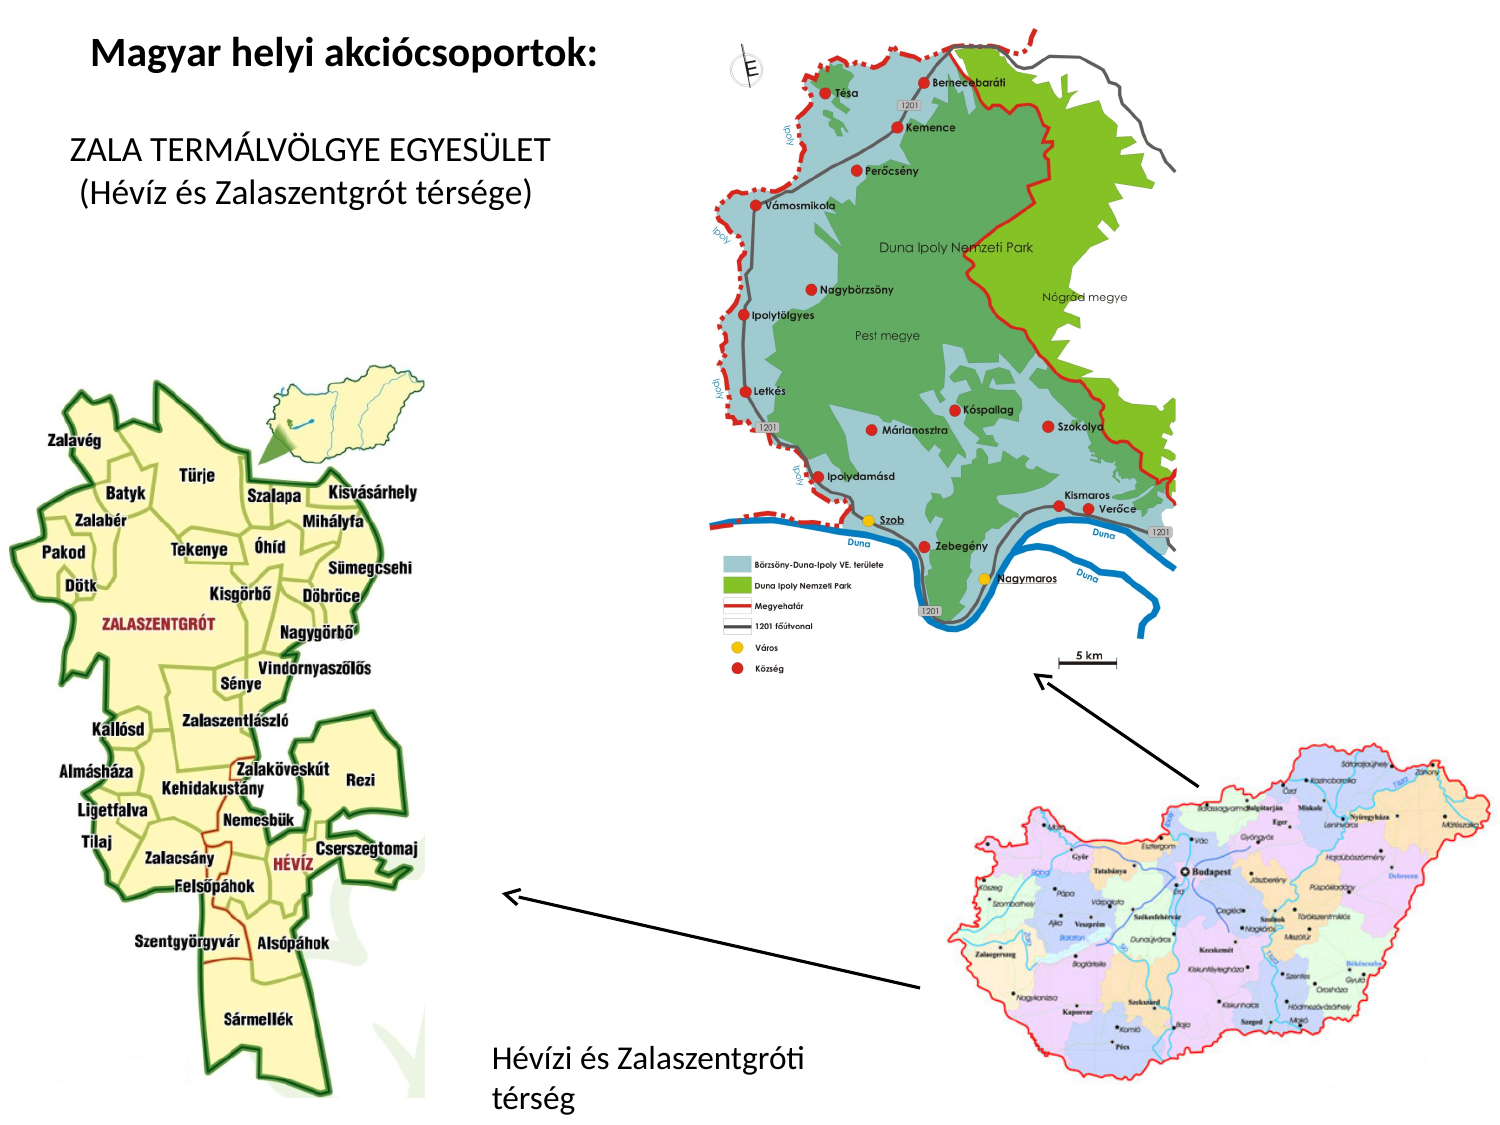

Magyar helyi akciócsoportok:
Zala Termálvölgye Egyesület
(Hévíz és Zalaszentgrót térsége)
Hévízi és Zalaszentgróti térség